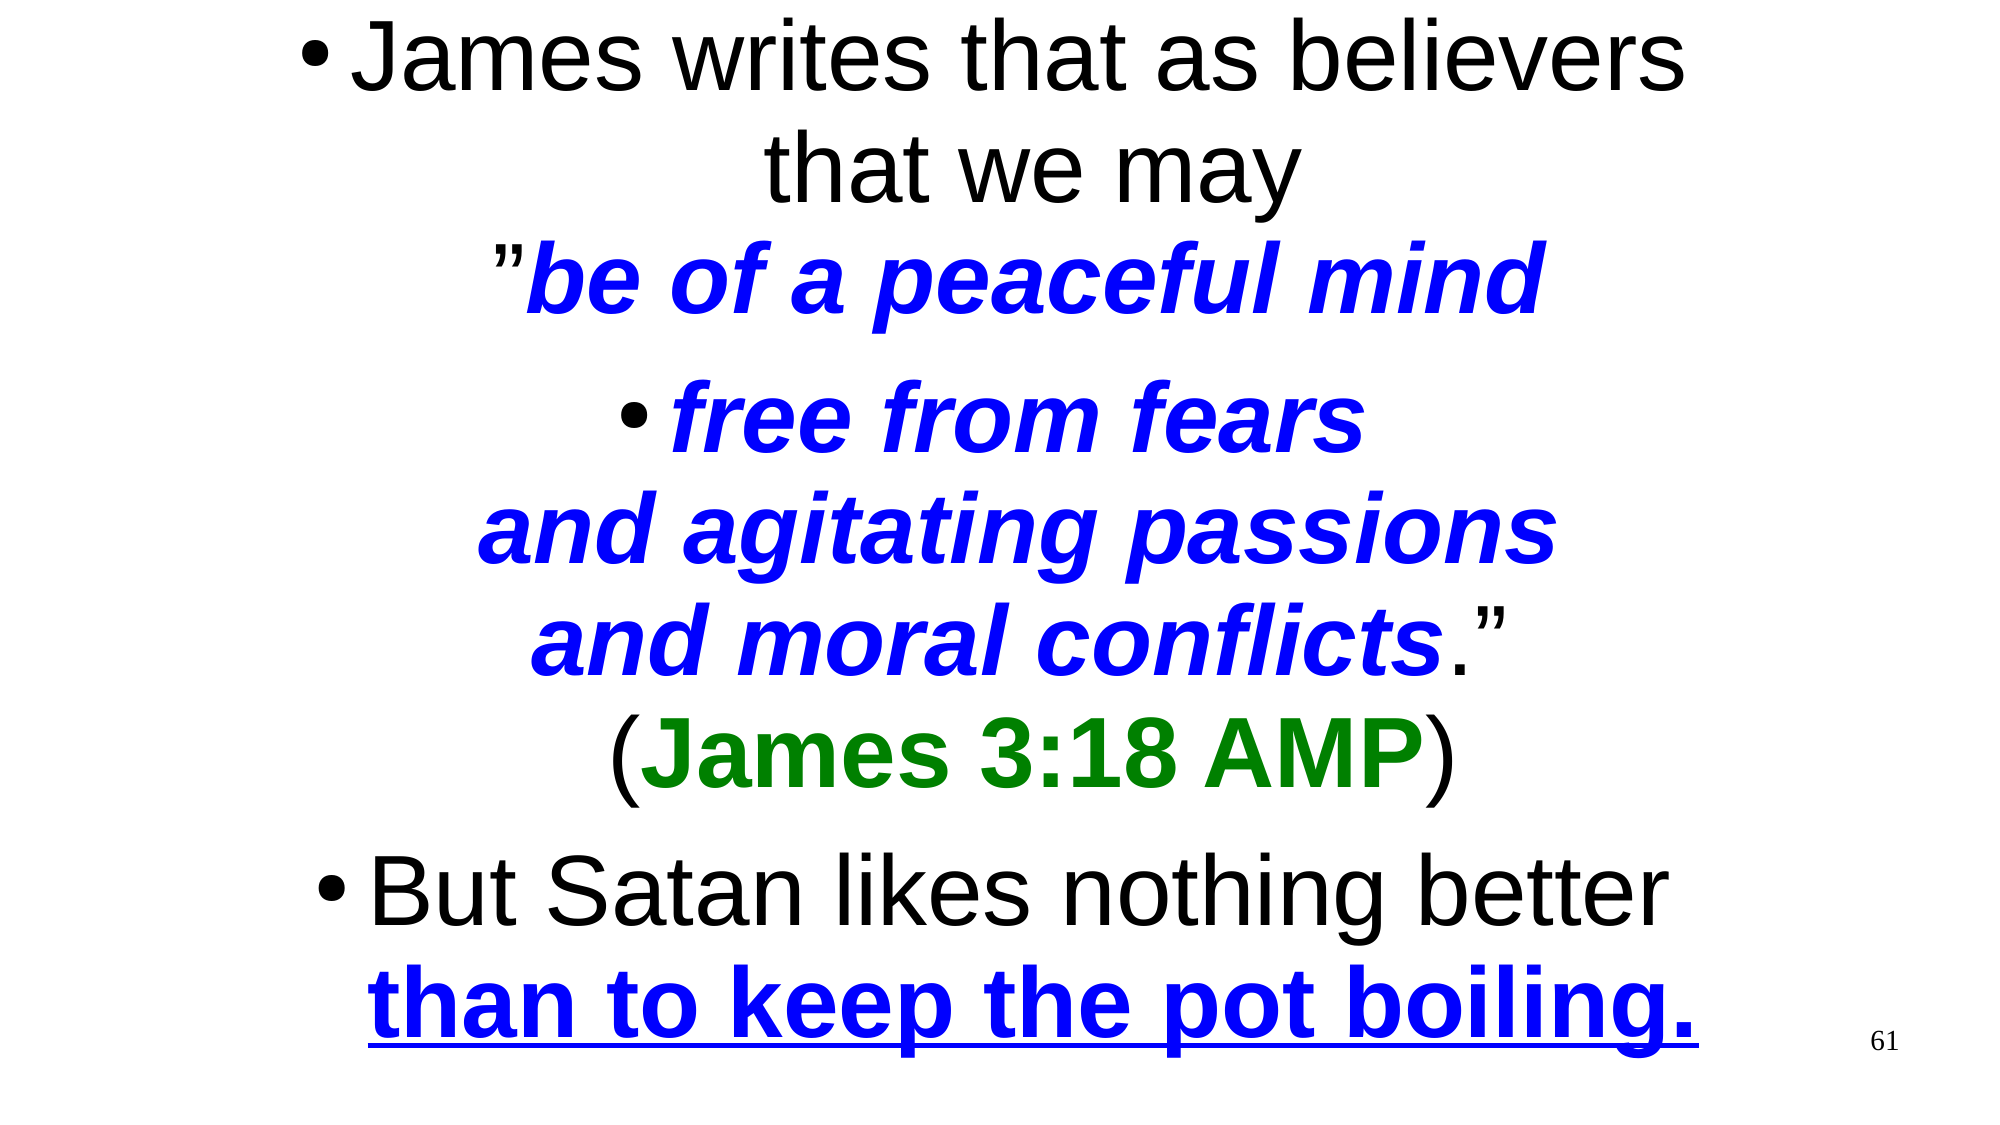

# James writes that as believers that we may ”be of a peaceful mind
free from fears
and agitating passions
and moral conflicts.”
(James 3:18 AMP)
But Satan likes nothing better
than to keep the pot boiling.
61